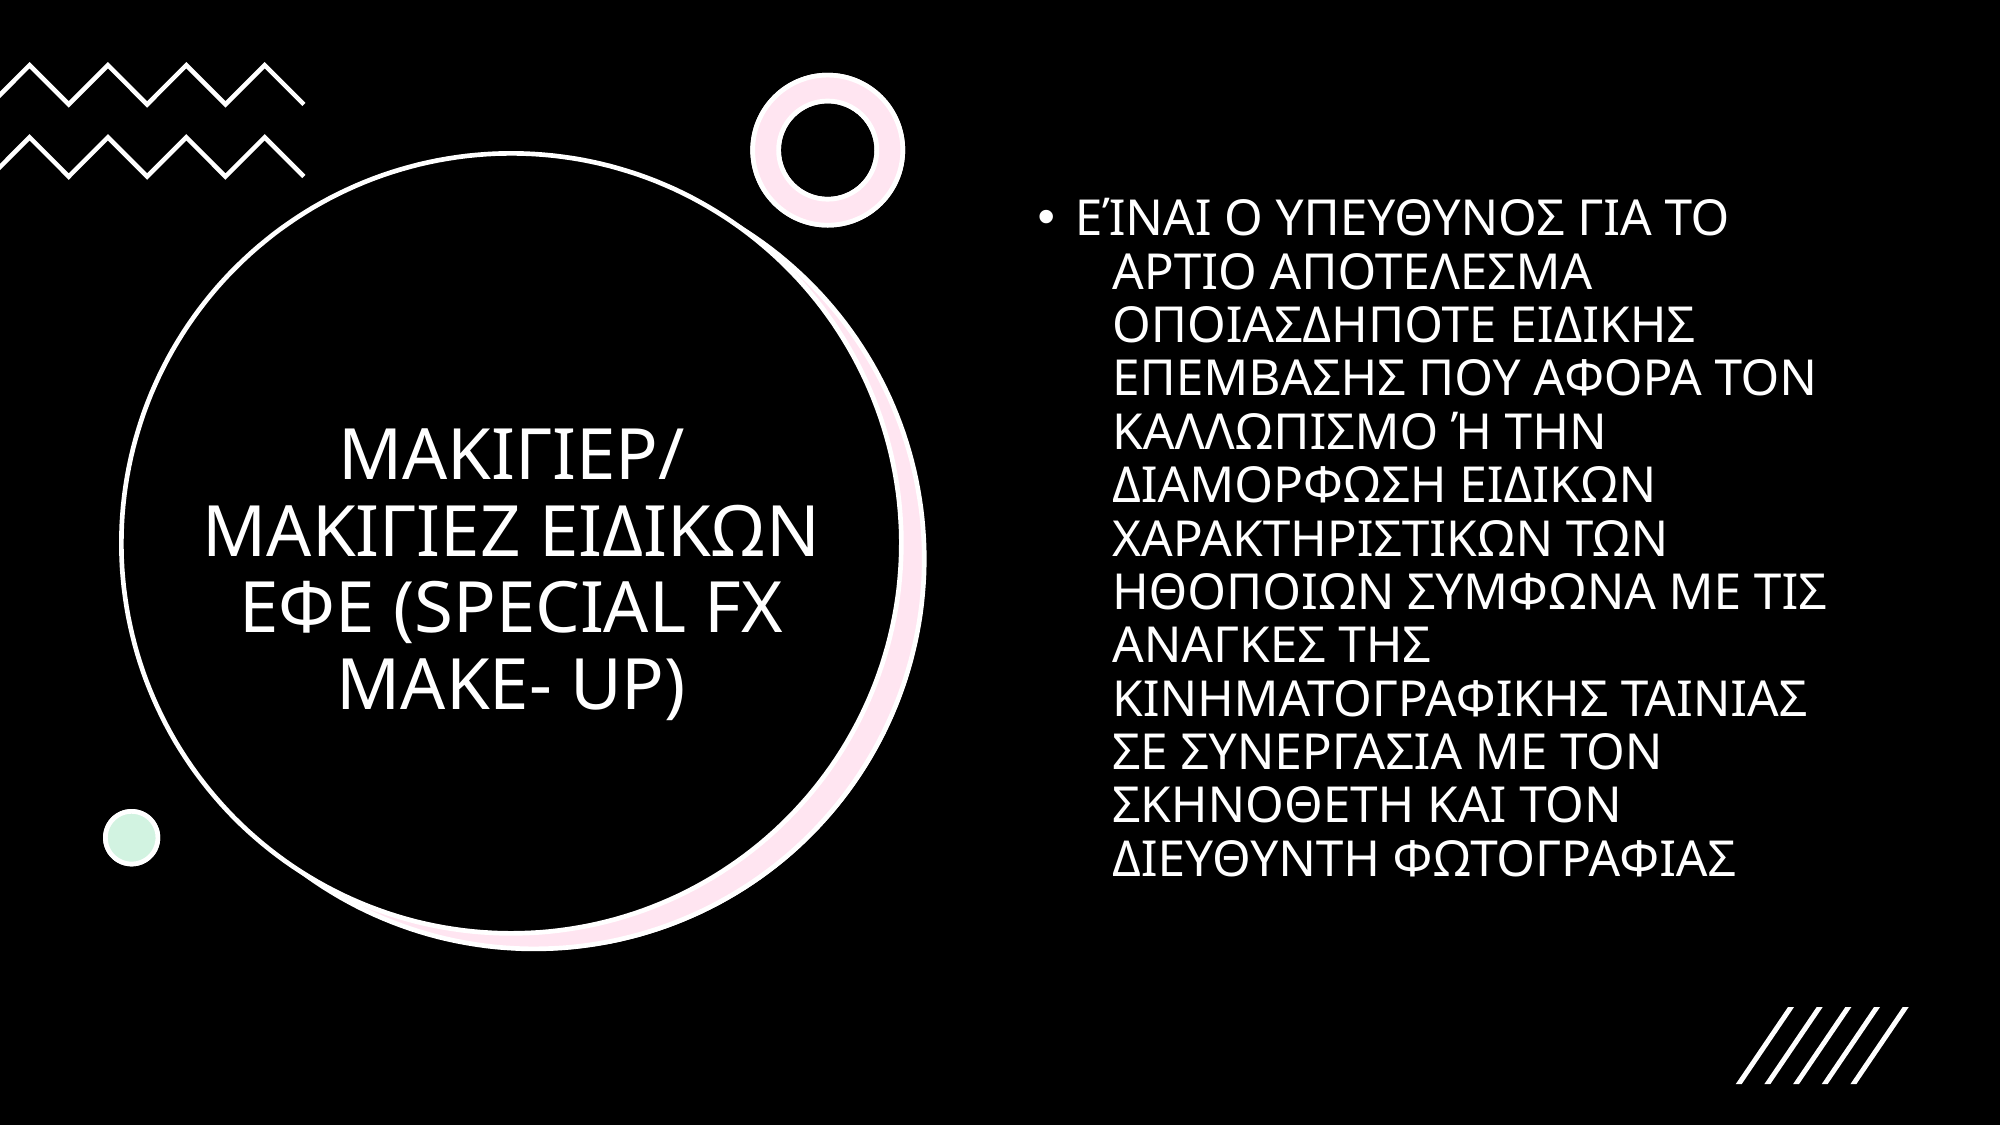

ΕΊΝΑΙ Ο ΥΠΕΥΘΥΝΟΣ ΓΙΑ ΤΟ ΑΡΤΙΟ ΑΠΟΤΕΛΕΣΜΑ ΟΠΟΙΑΣΔΗΠΟΤΕ ΕΙΔΙΚΗΣ ΕΠΕΜΒΑΣΗΣ ΠΟΥ ΑΦΟΡΑ ΤΟΝ ΚΑΛΛΩΠΙΣΜΟ Ή ΤΗΝ ΔΙΑΜΟΡΦΩΣΗ ΕΙΔΙΚΩΝ ΧΑΡΑΚΤΗΡΙΣΤΙΚΩΝ ΤΩΝ ΗΘΟΠΟΙΩΝ ΣΥΜΦΩΝΑ ΜΕ ΤΙΣ ΑΝΑΓΚΕΣ ΤΗΣ ΚΙΝΗΜΑΤΟΓΡΑΦΙΚΗΣ ΤΑΙΝΙΑΣ ΣΕ ΣΥΝΕΡΓΑΣΙΑ ΜΕ ΤΟΝ ΣΚΗΝΟΘΕΤΗ ΚΑΙ ΤΟΝ ΔΙΕΥΘΥΝΤΗ ΦΩΤΟΓΡΑΦΙΑΣ
# ΜΑΚΙΓΙΕΡ/ΜΑΚΙΓΙΕΖ ΕΙΔΙΚΩΝ ΕΦΕ (SPECIAL FX MAKE- UP)